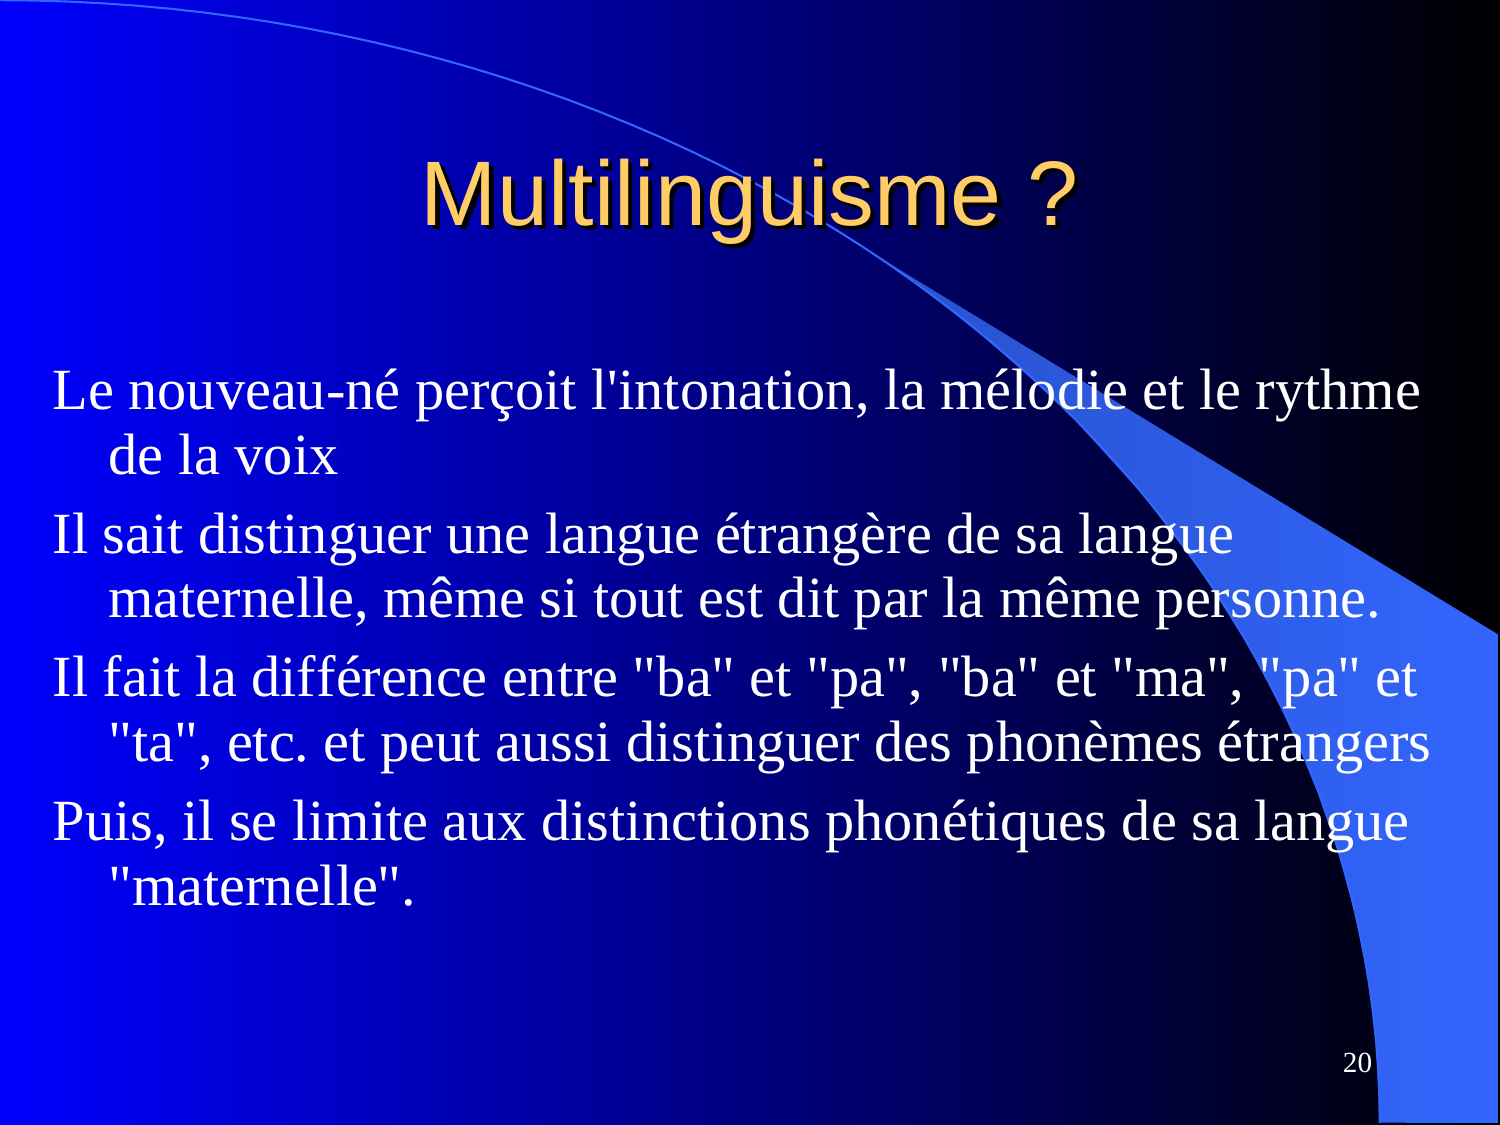

# Multilinguisme ?
Le nouveau-né perçoit l'intonation, la mélodie et le rythme de la voix
Il sait distinguer une langue étrangère de sa langue maternelle, même si tout est dit par la même personne.
Il fait la différence entre "ba" et "pa", "ba" et "ma", "pa" et "ta", etc. et peut aussi distinguer des phonèmes étrangers
Puis, il se limite aux distinctions phonétiques de sa langue "maternelle".
20